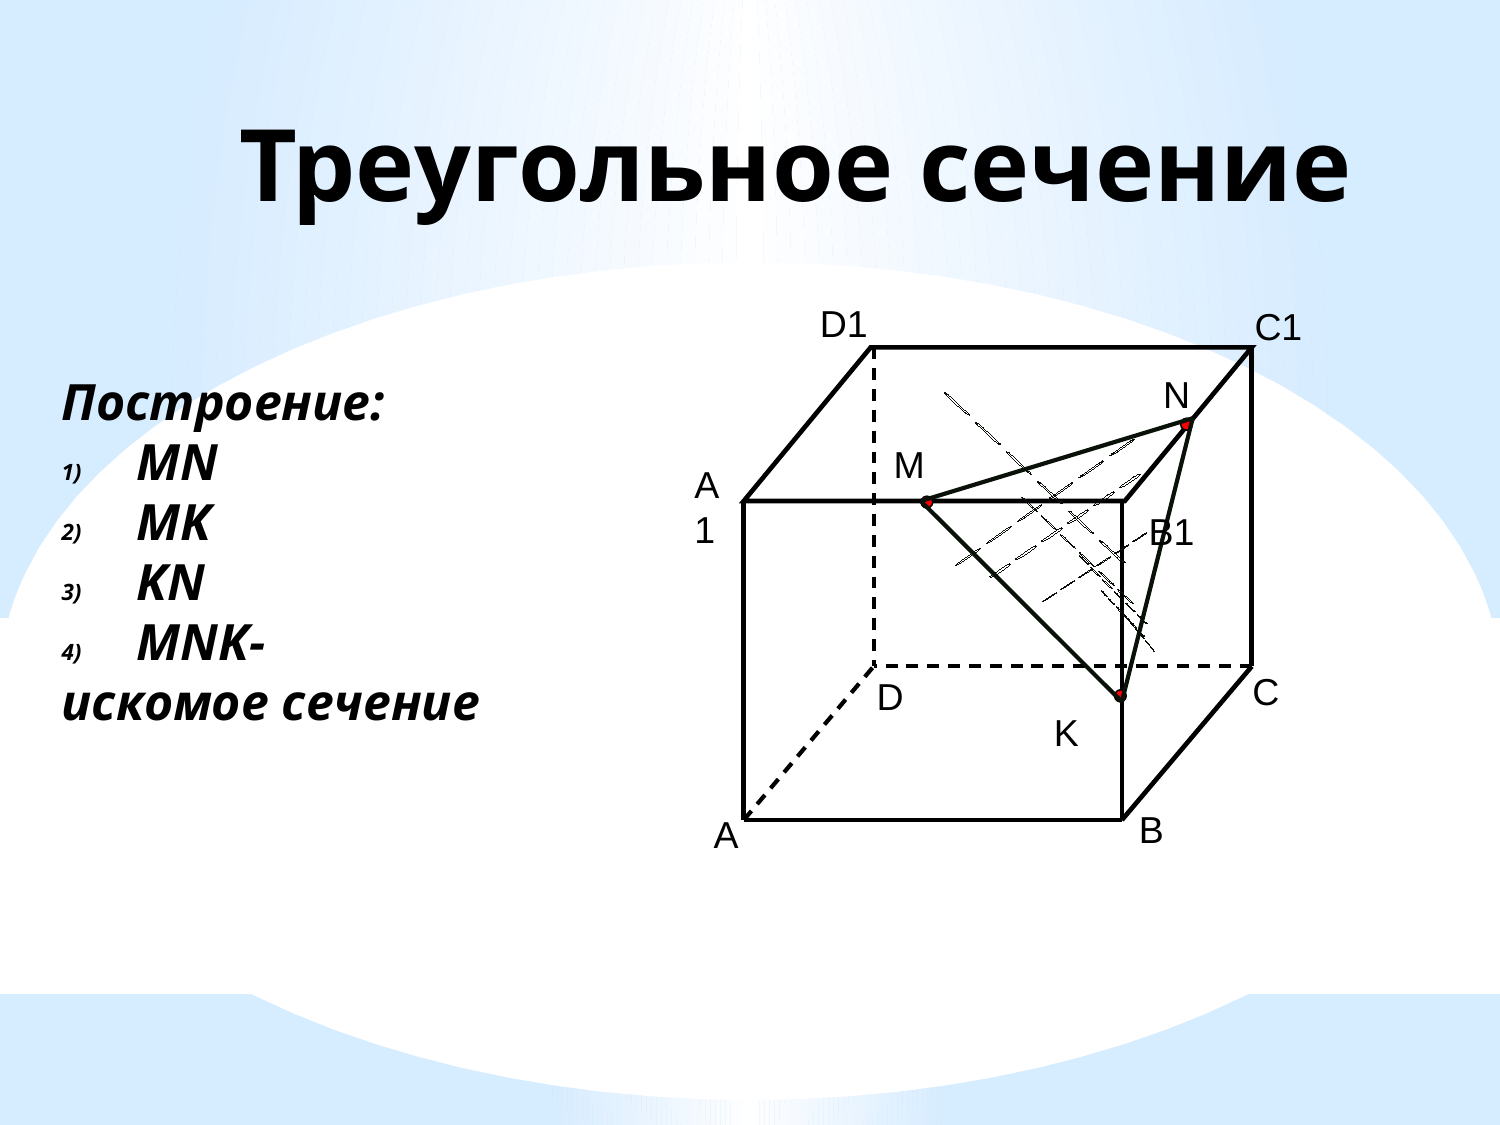

Треугольное сечение
D1
C1
Построение:
MN
MK
KN
MNK-
искомое сечение
N
M
A1
B1
C
D
K
B
A